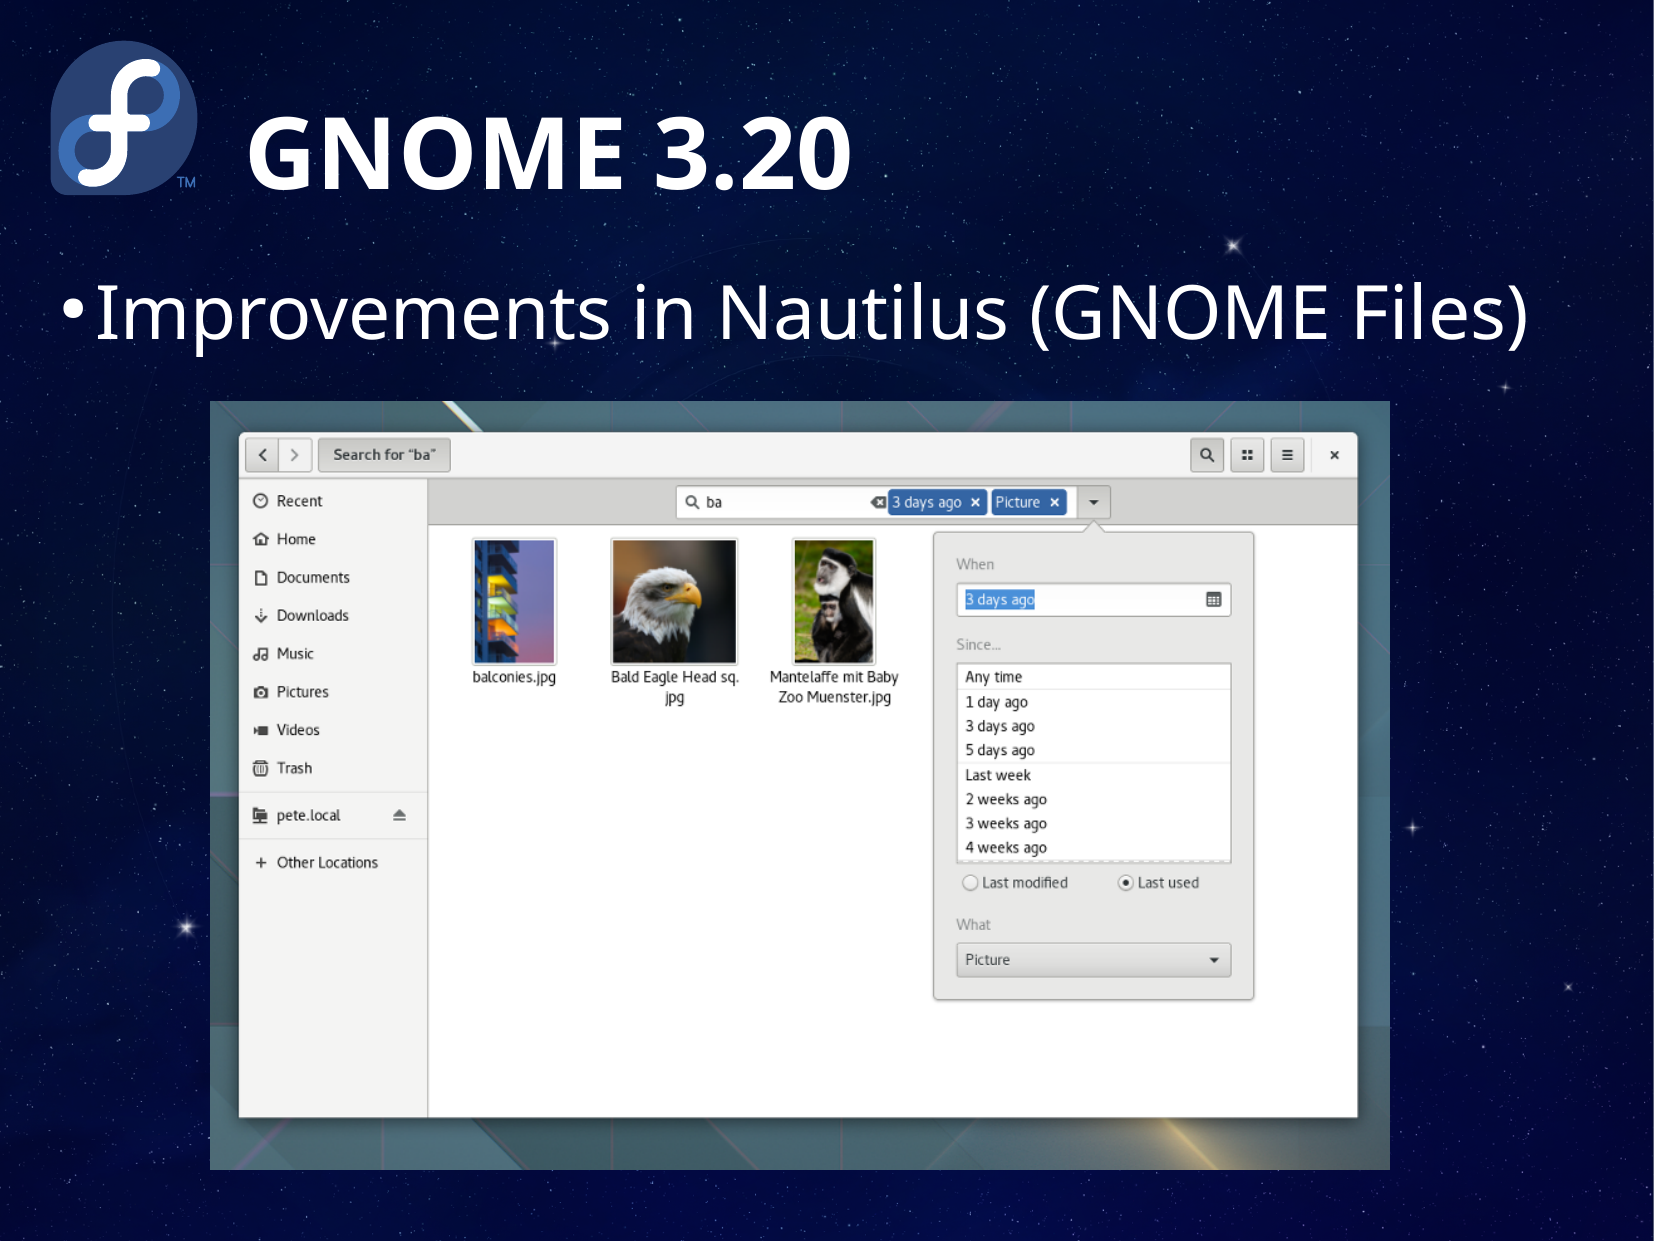

GNOME 3.20
Improvements in Nautilus (GNOME Files)